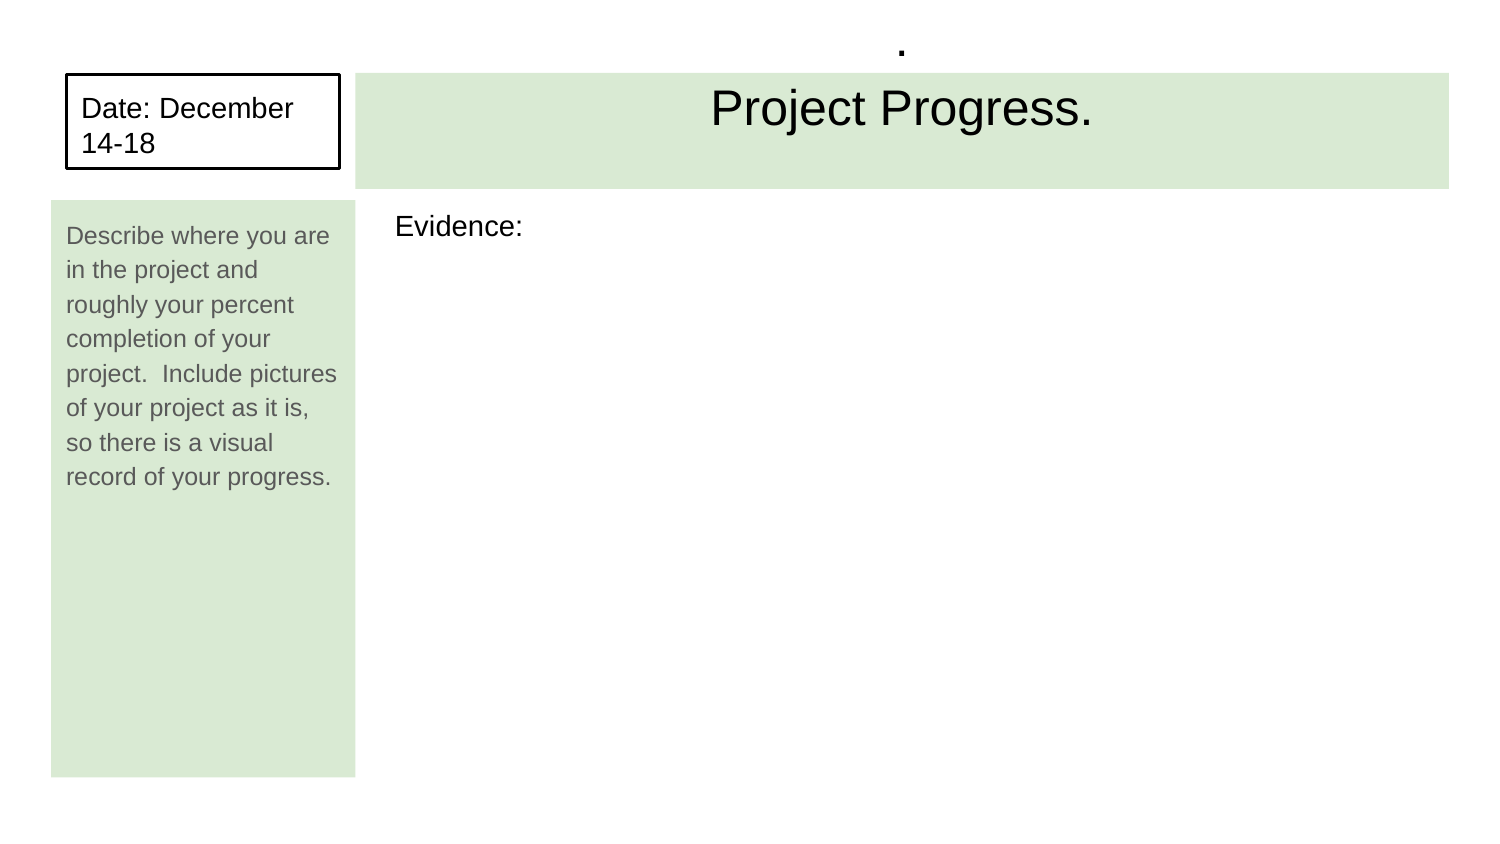

# . Project Progress.
Date: December
14-18
Evidence:
Describe where you are in the project and roughly your percent completion of your project. Include pictures of your project as it is, so there is a visual record of your progress.